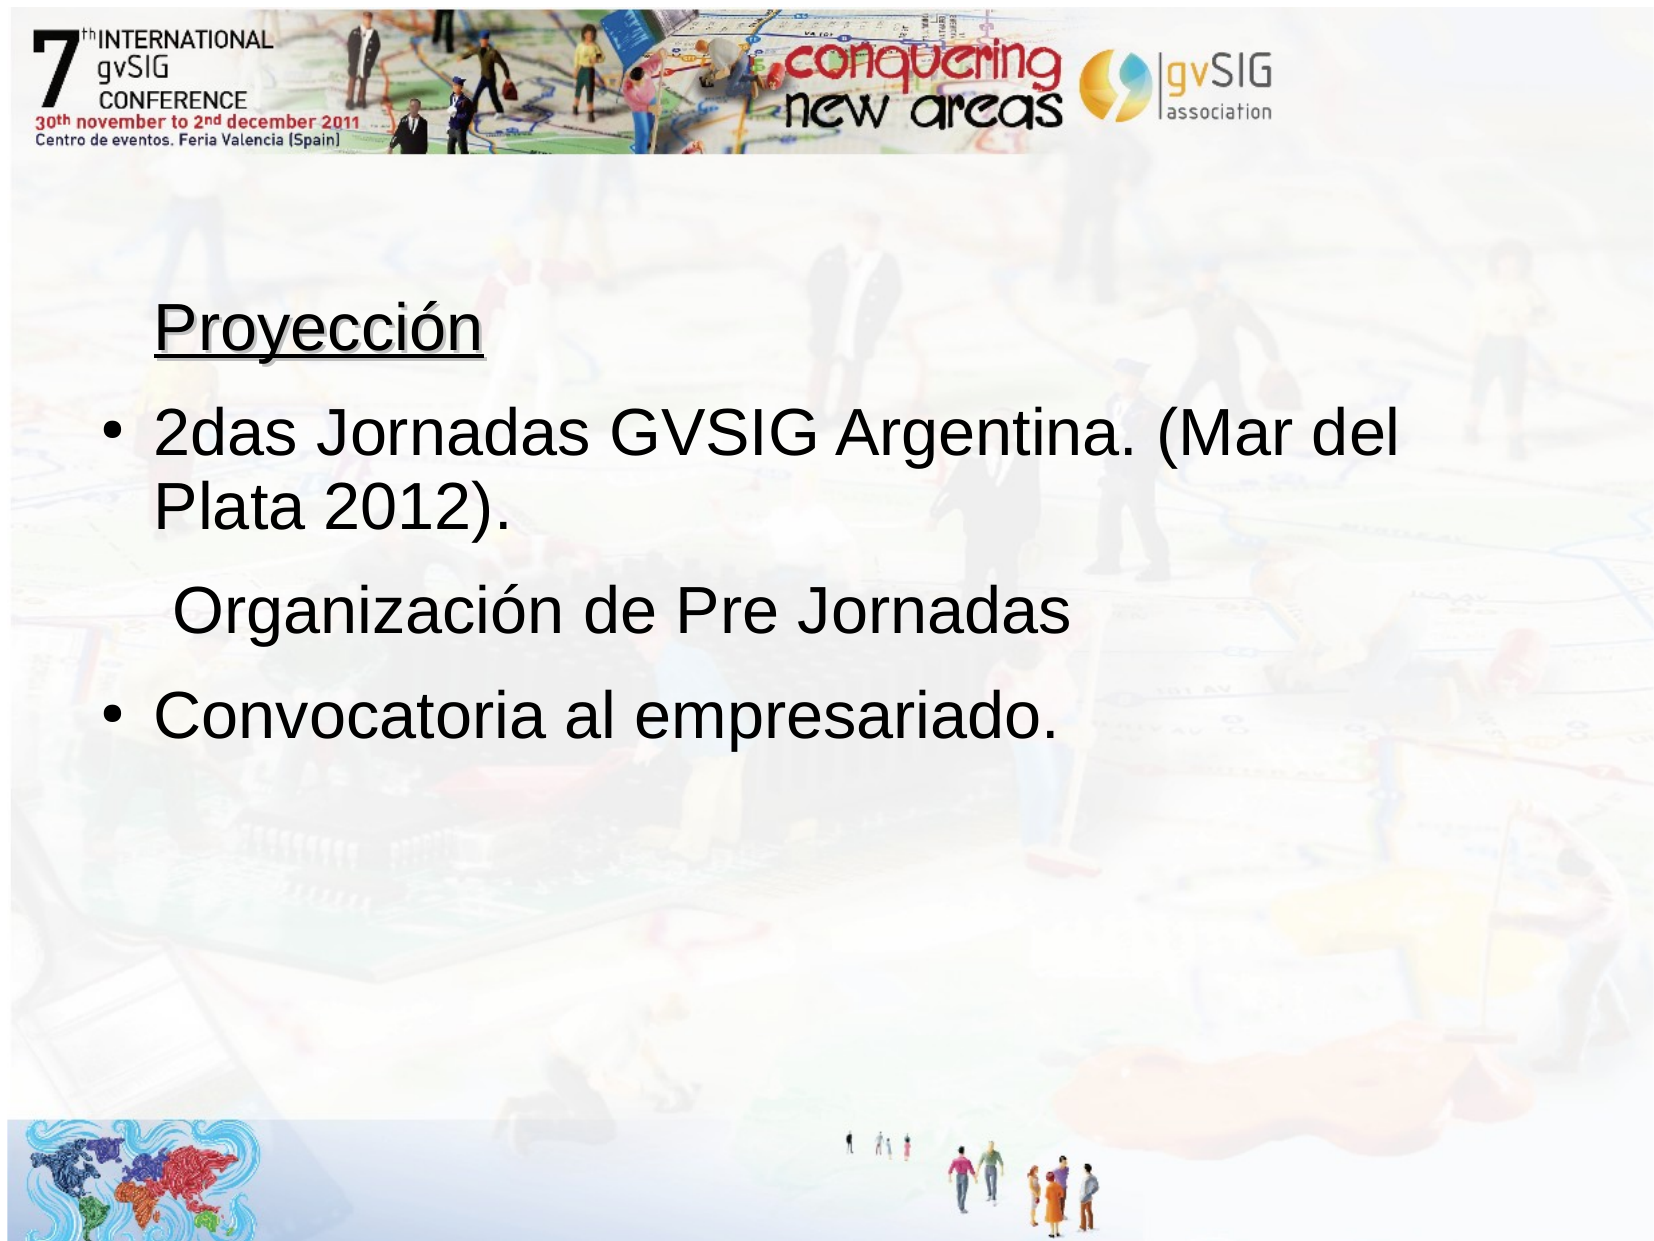

#
Proyección
2das Jornadas GVSIG Argentina. (Mar del Plata 2012).
 Organización de Pre Jornadas
Convocatoria al empresariado.